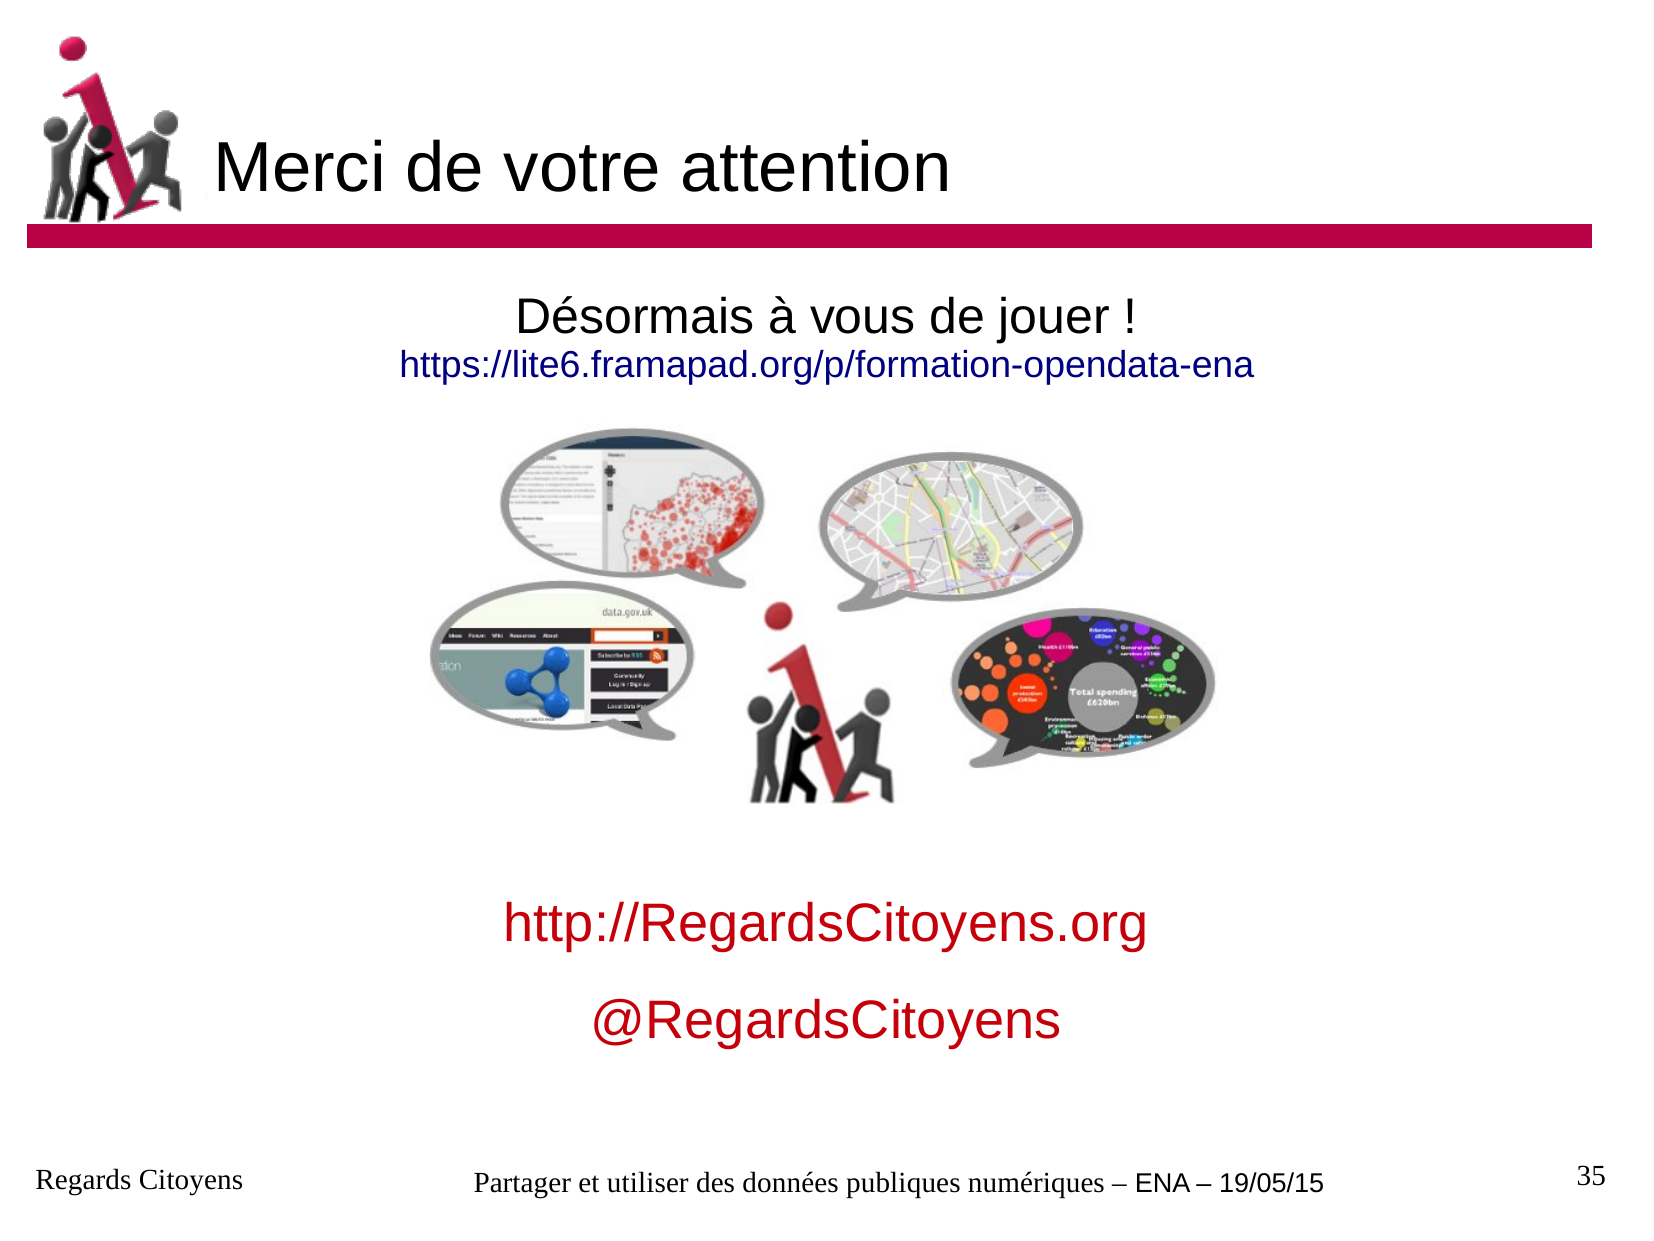

Merci de votre attention
Désormais à vous de jouer !
https://lite6.framapad.org/p/formation-opendata-ena
# http://RegardsCitoyens.org
@RegardsCitoyens
35